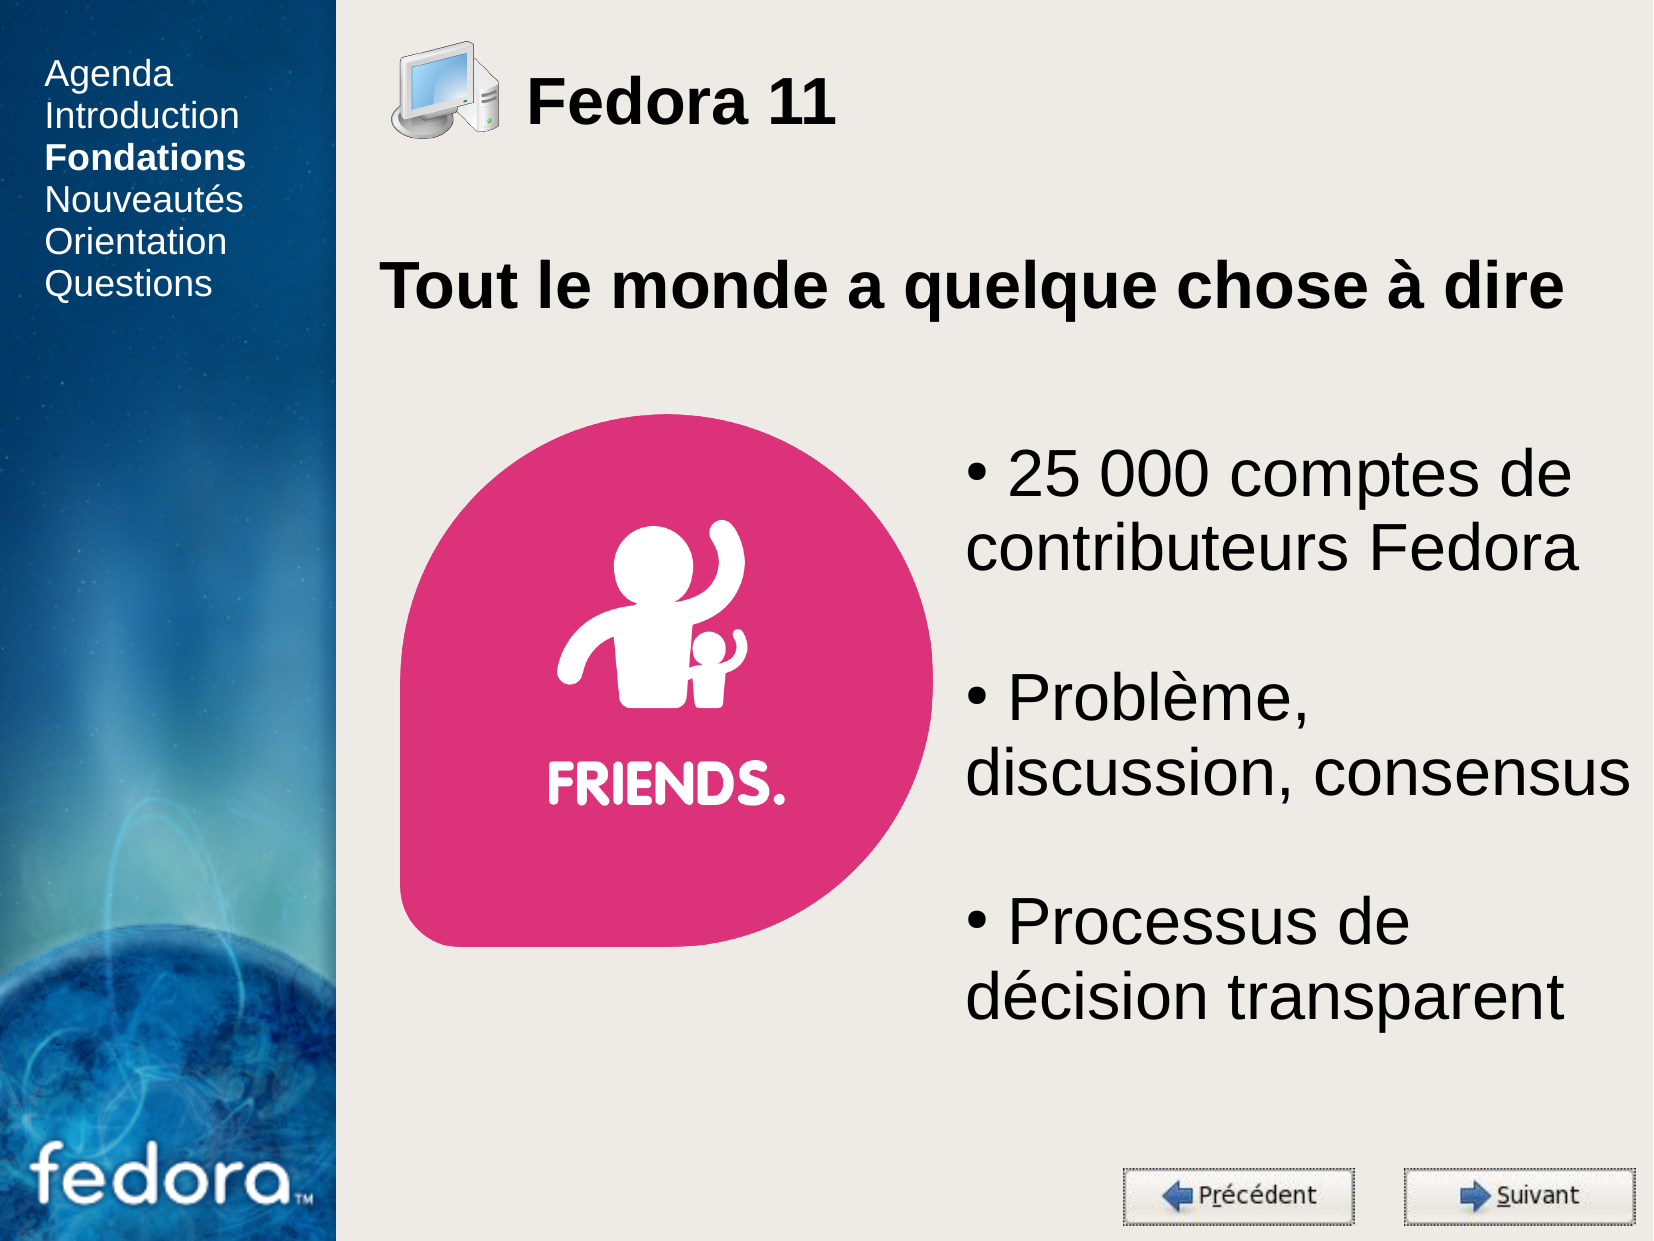

Agenda
Introduction
Fondations
Nouveautés
Orientation
Questions
# Agenda
Fedora 11
Tout le monde a quelque chose à dire
 25 000 comptes de contributeurs Fedora
 Problème, discussion, consensus
 Processus de décision transparent